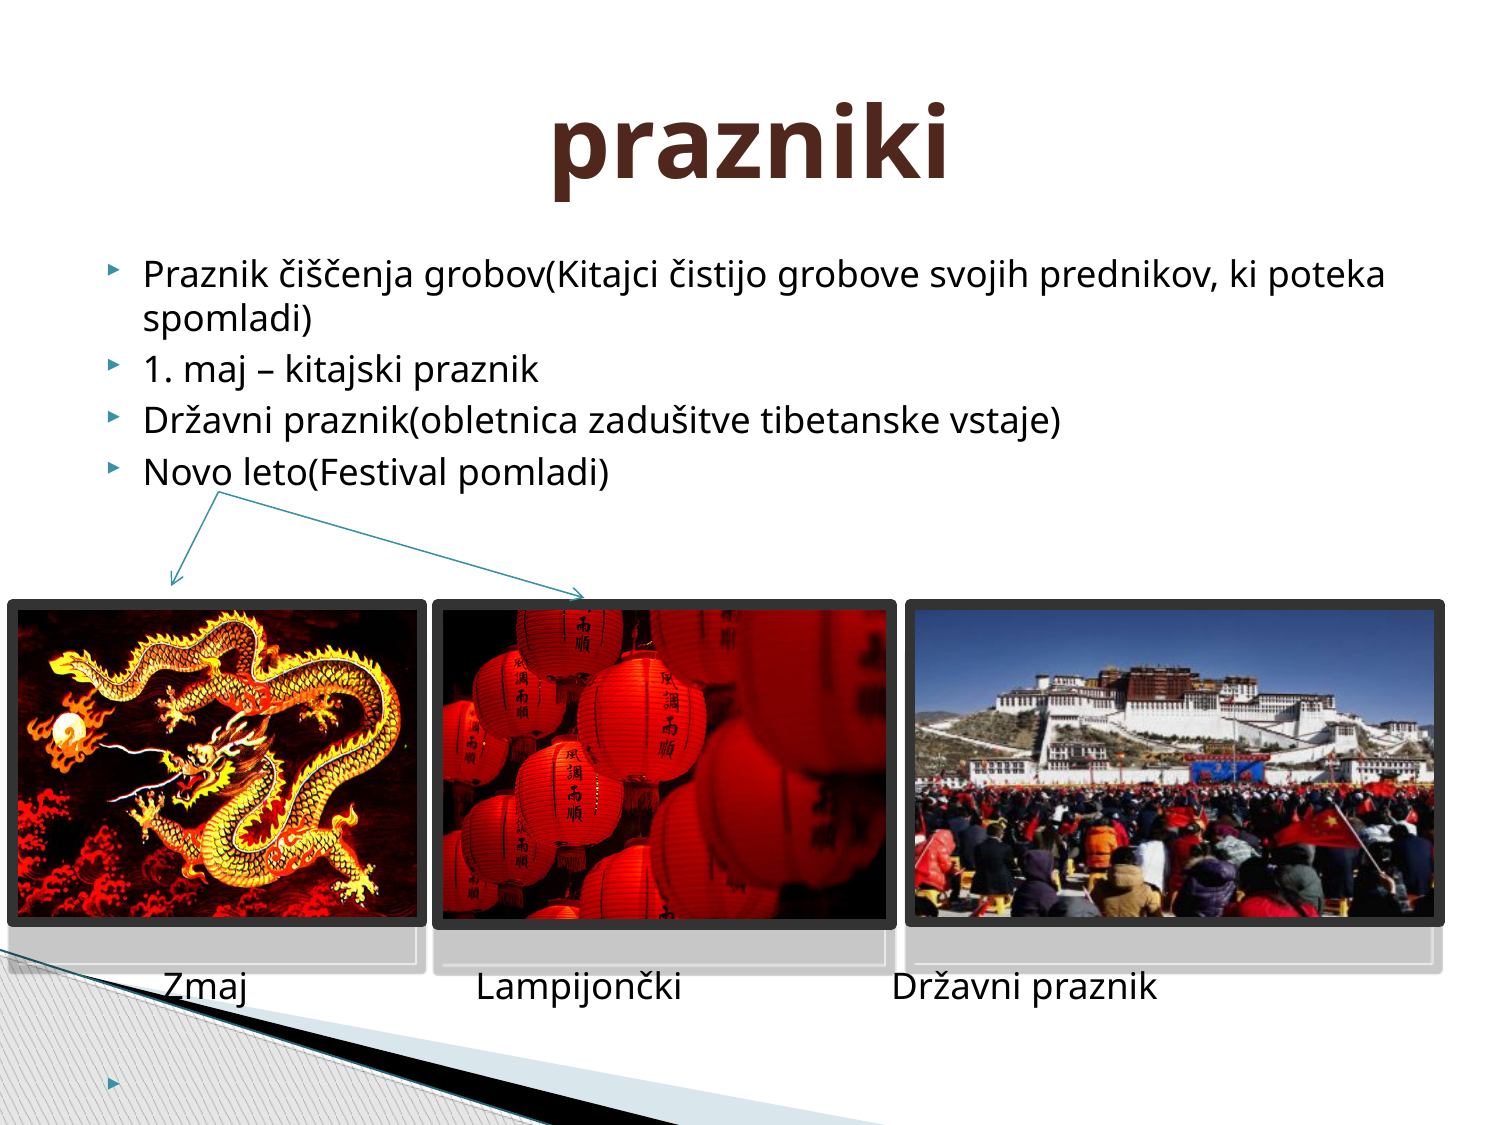

prazniki
# Praznik čiščenja grobov(Kitajci čistijo grobove svojih prednikov, ki poteka spomladi)
1. maj – kitajski praznik
Državni praznik(obletnica zadušitve tibetanske vstaje)
Novo leto(Festival pomladi)
 Zmaj Lampijončki Državni praznik